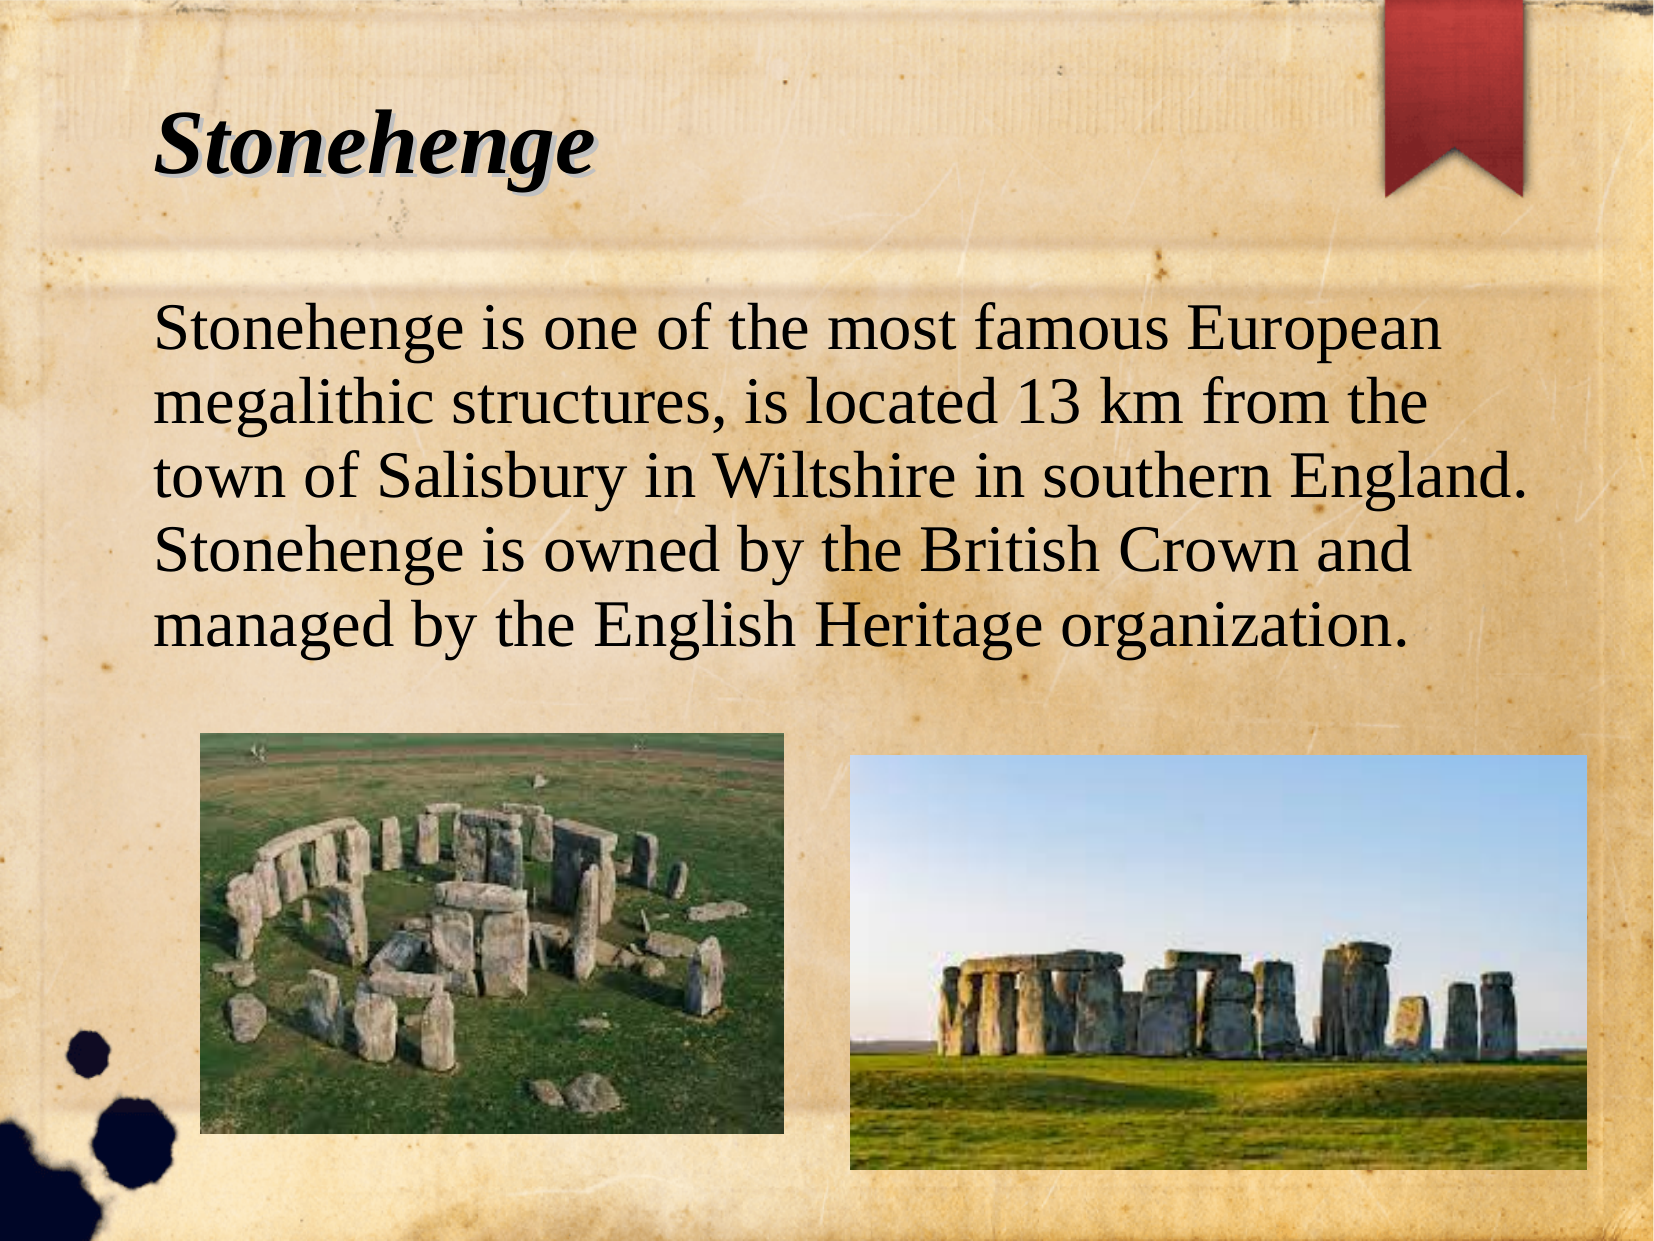

# Stonehenge
Stonehenge is one of the most famous European megalithic structures, is located 13 km from the town of Salisbury in Wiltshire in southern England. Stonehenge is owned by the British Crown and managed by the English Heritage organization.